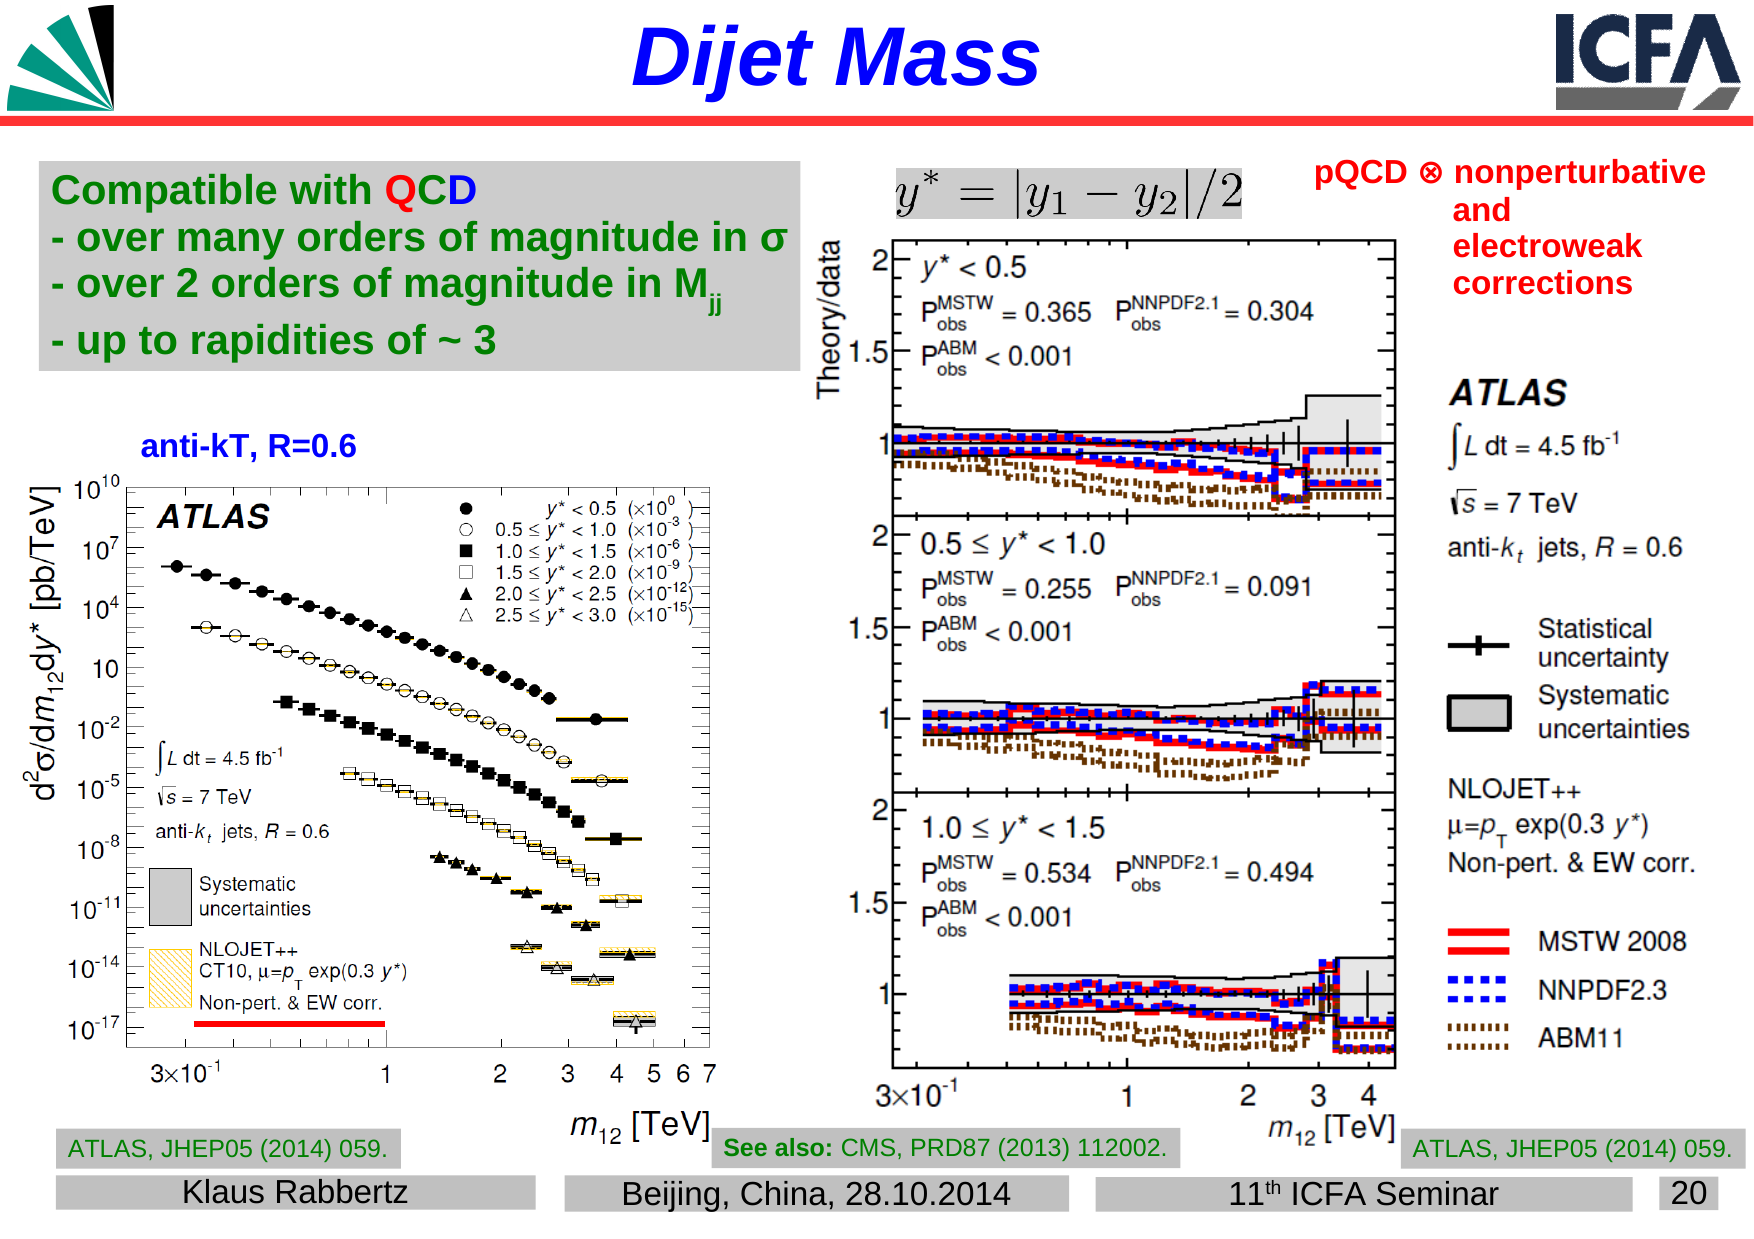

# Dijet Mass
pQCD ⊗ nonperturbative
 and
 electroweak
 corrections
Compatible with QCD
- over many orders of magnitude in σ
- over 2 orders of magnitude in Mjj
- up to rapidities of ~ 3
anti-kT, R=0.6
See also: CMS, PRD87 (2013) 112002.
ATLAS, JHEP05 (2014) 059.
ATLAS, JHEP05 (2014) 059.